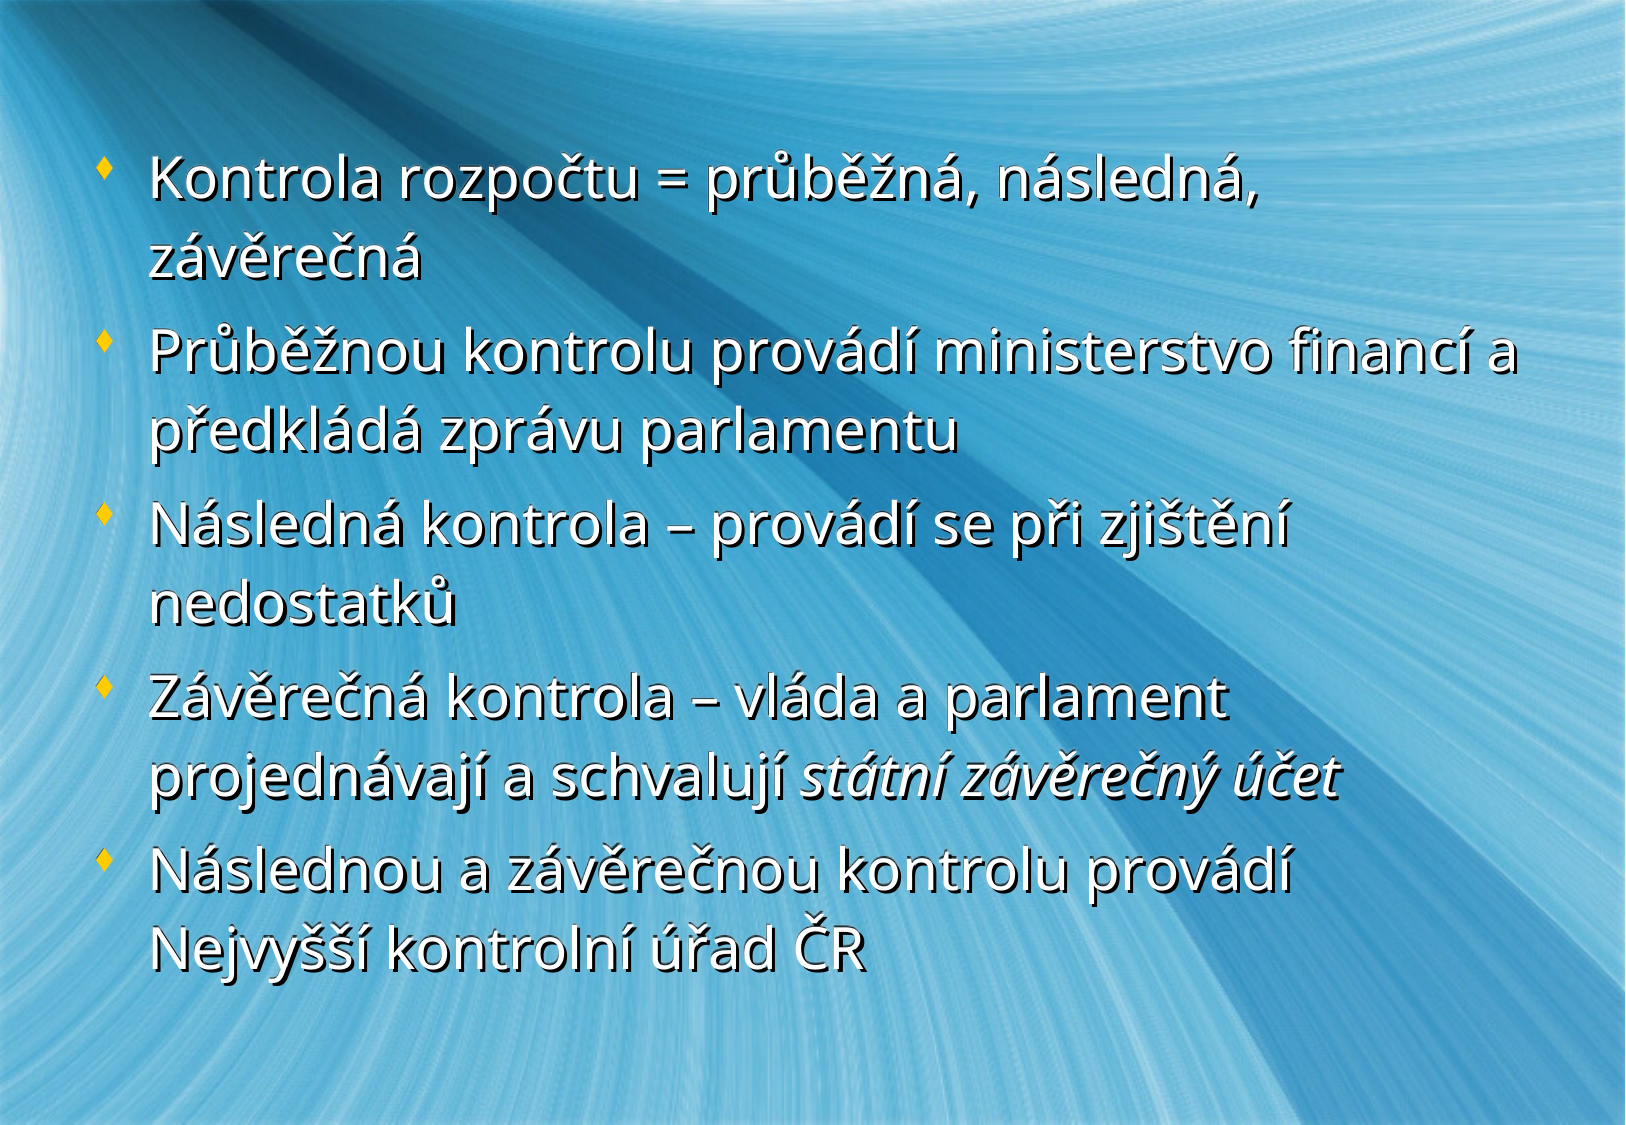

# Kontrola rozpočtu = průběžná, následná, závěrečná
Průběžnou kontrolu provádí ministerstvo financí a předkládá zprávu parlamentu
Následná kontrola – provádí se při zjištění nedostatků
Závěrečná kontrola – vláda a parlament projednávají a schvalují státní závěrečný účet
Následnou a závěrečnou kontrolu provádí Nejvyšší kontrolní úřad ČR